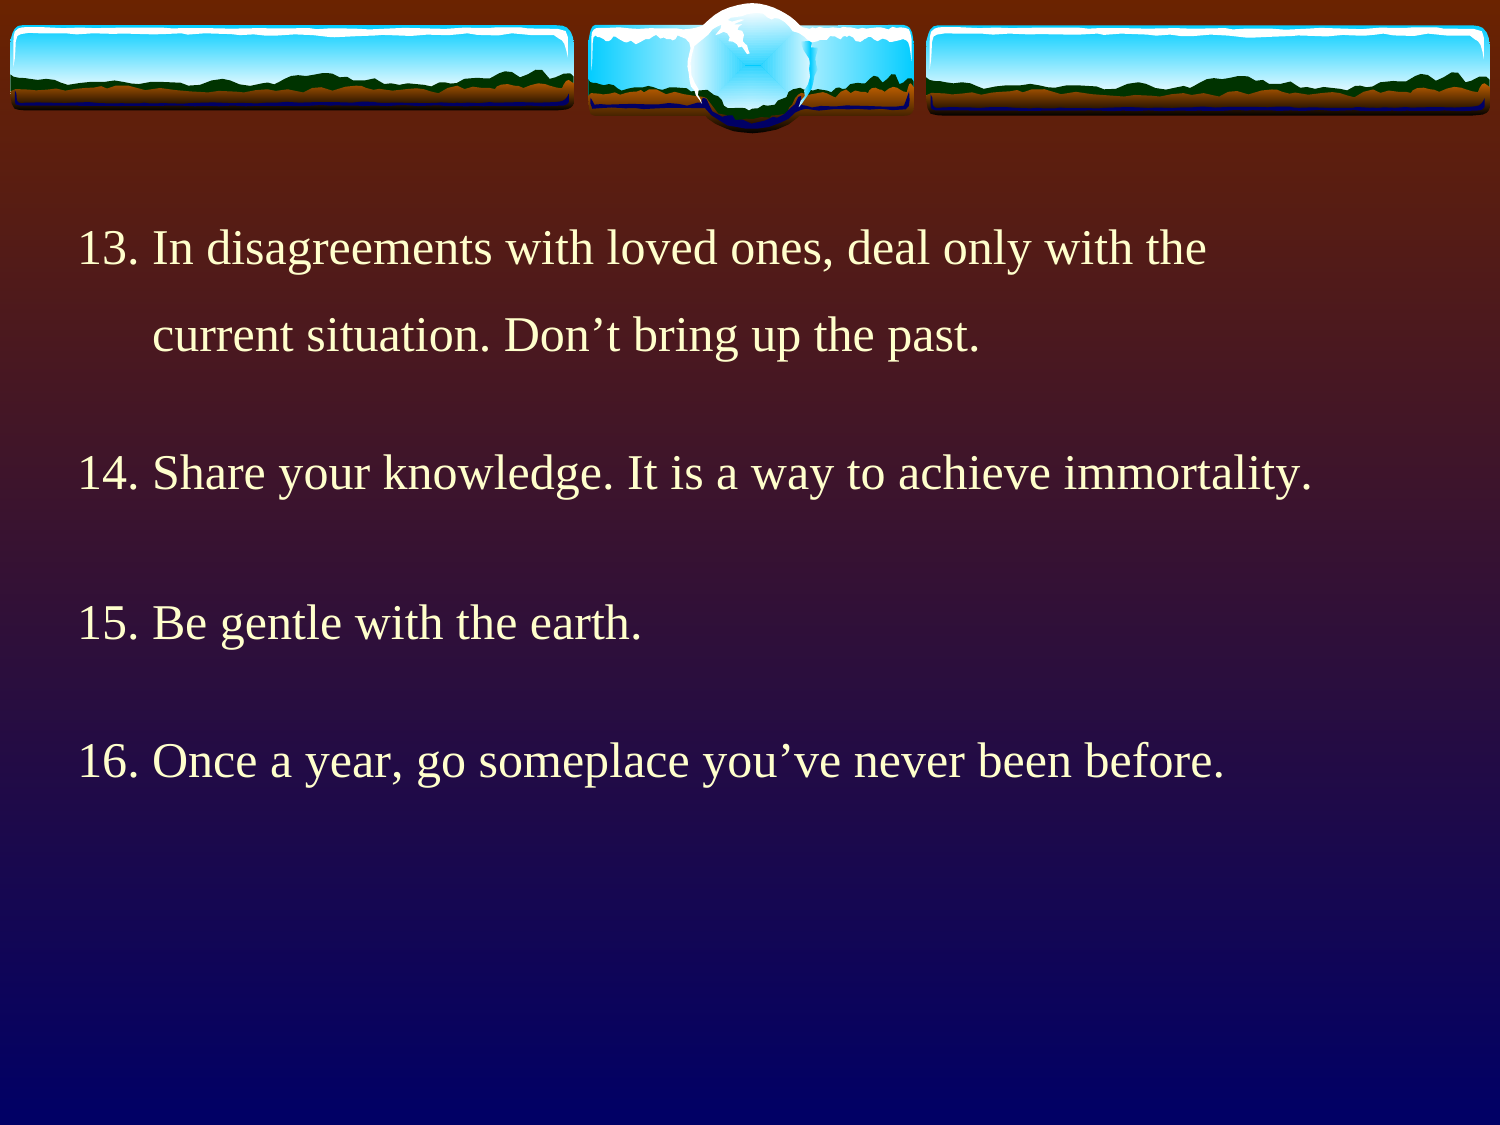

13. In disagreements with loved ones, deal only with the
 current situation. Don’t bring up the past.
14. Share your knowledge. It is a way to achieve immortality.
15. Be gentle with the earth.
16. Once a year, go someplace you’ve never been before.